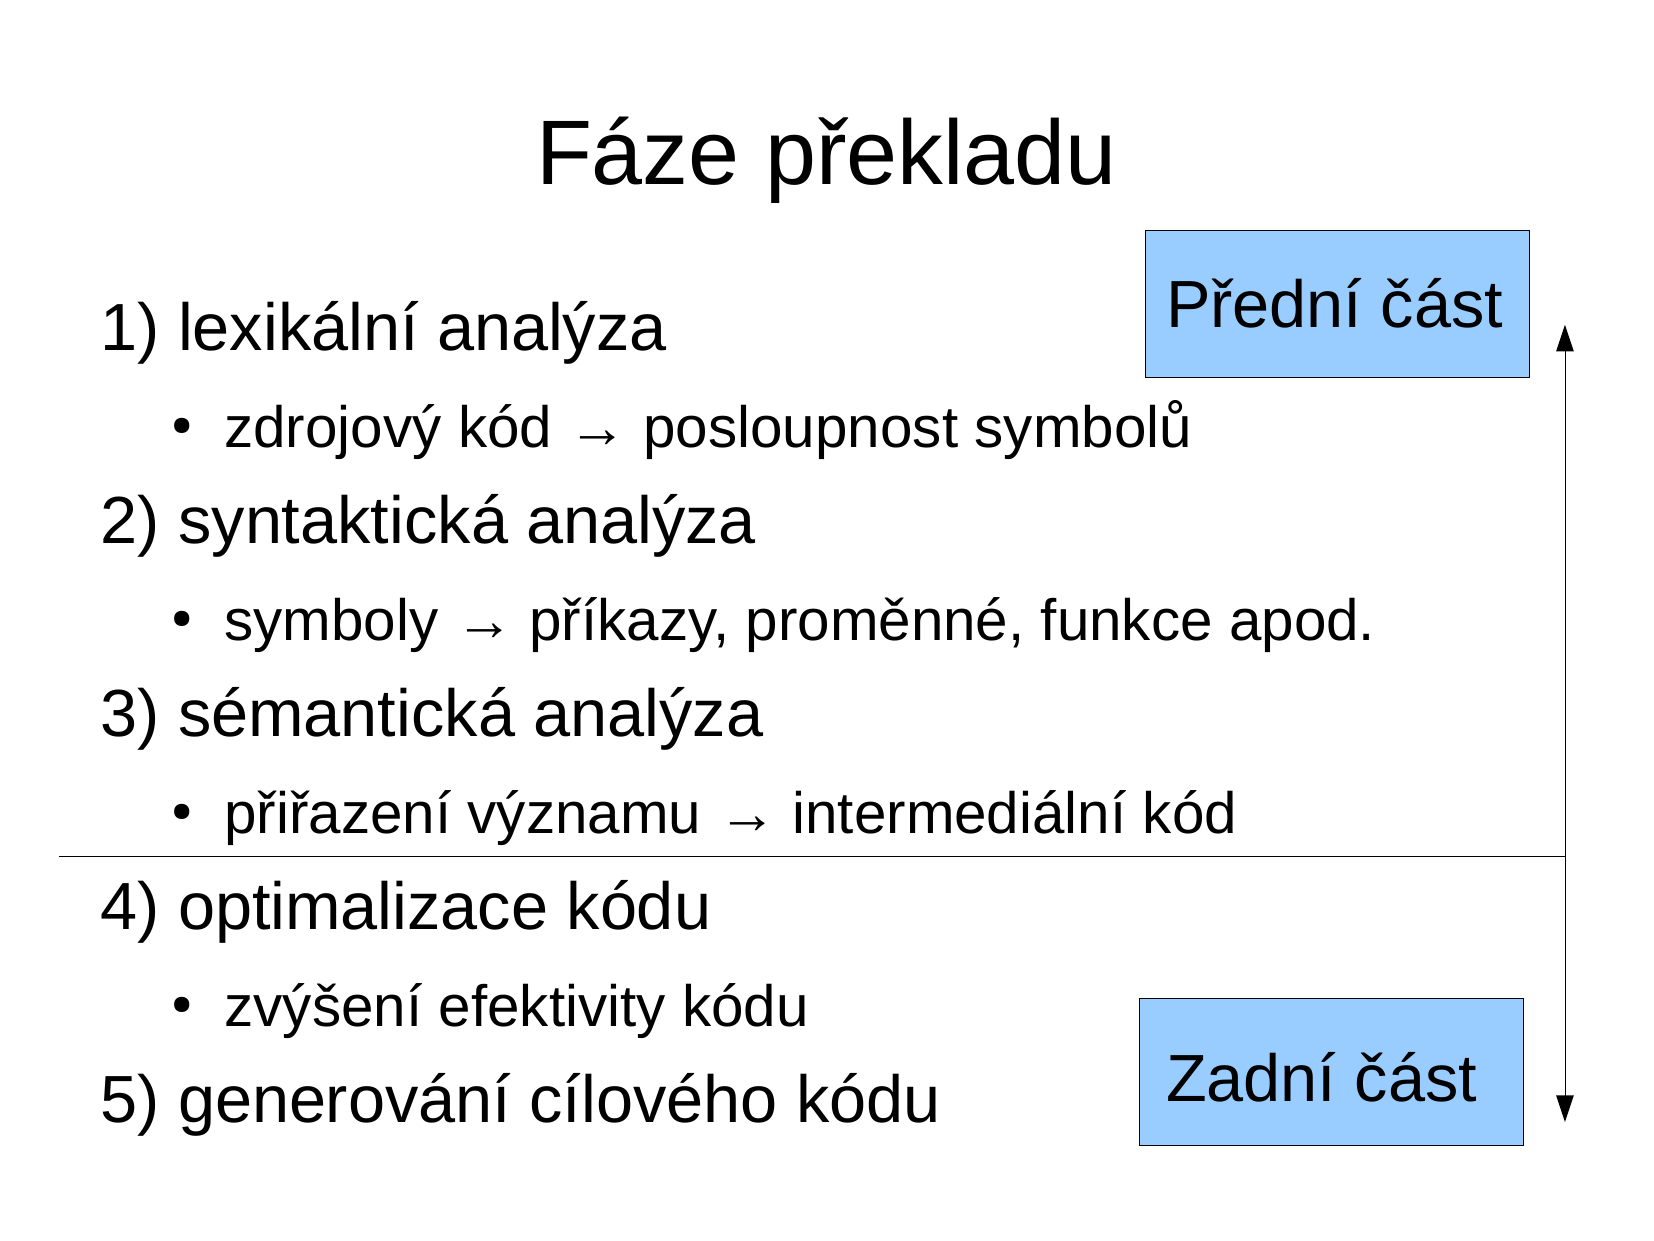

# Fáze překladu
Přední část
 lexikální analýza
zdrojový kód → posloupnost symbolů
 syntaktická analýza
symboly → příkazy, proměnné, funkce apod.
 sémantická analýza
přiřazení významu → intermediální kód
 optimalizace kódu
zvýšení efektivity kódu
 generování cílového kódu
Zadní část